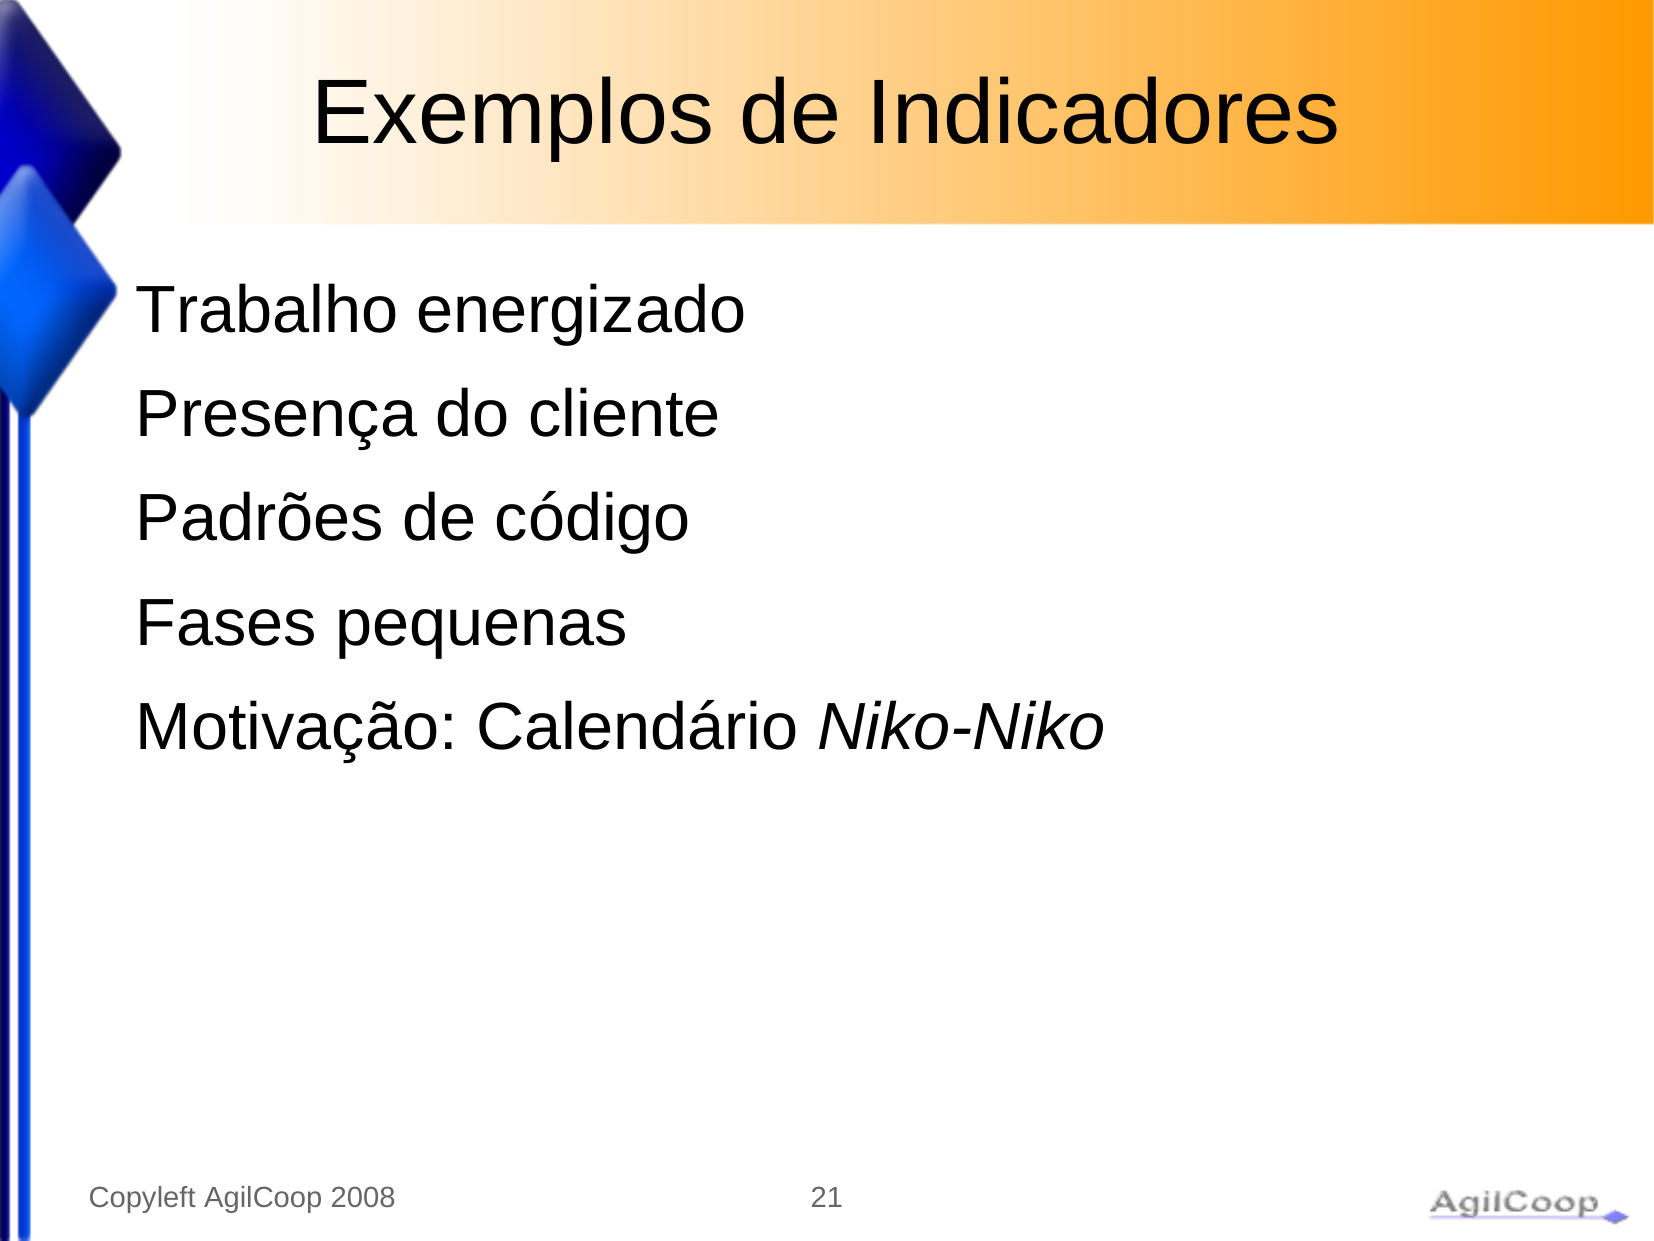

# Exemplos de Indicadores
Trabalho energizado
Presença do cliente
Padrões de código
Fases pequenas
Motivação: Calendário Niko-Niko
Copyleft AgilCoop 2008
21